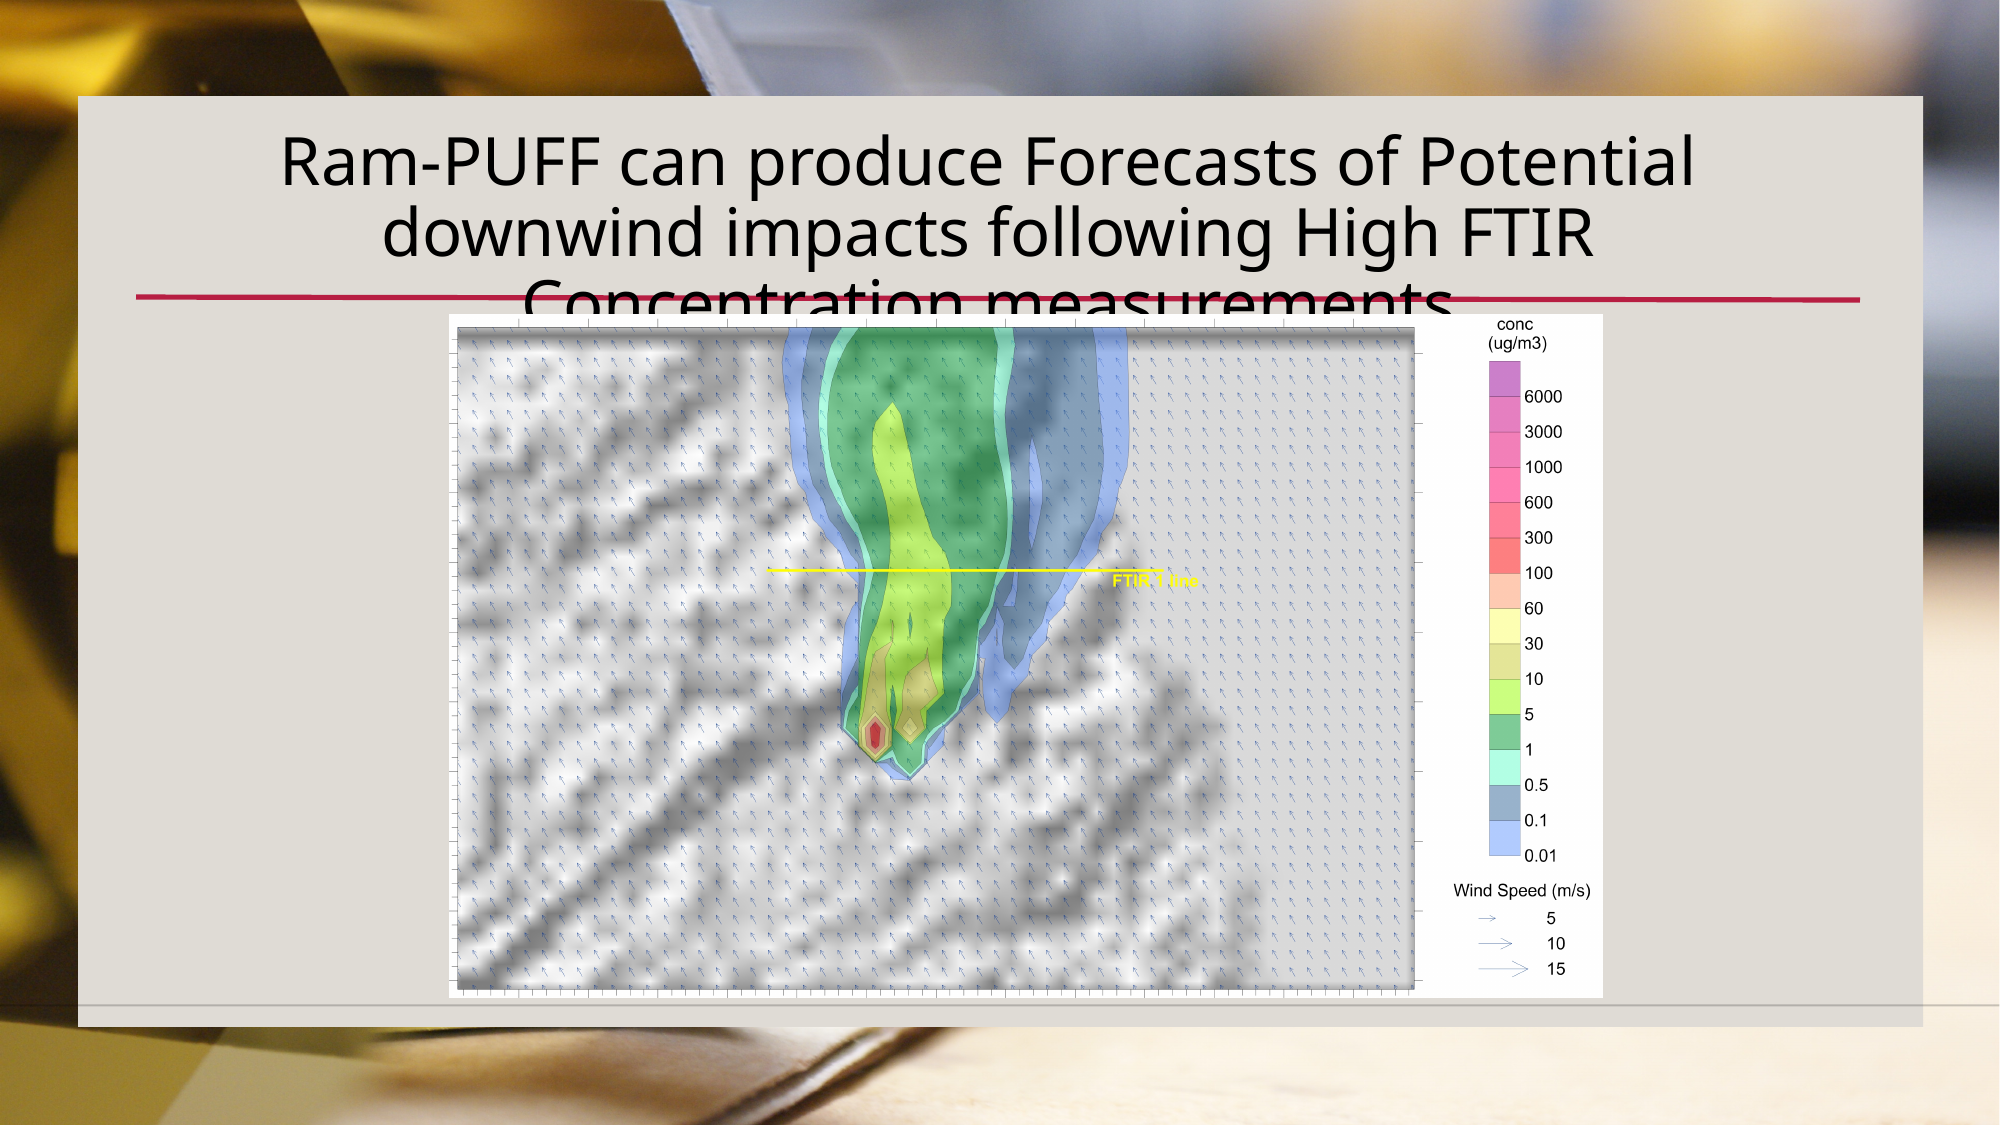

# Ram-PUFF can produce Forecasts of Potential downwind impacts following High FTIR Concentration measurements